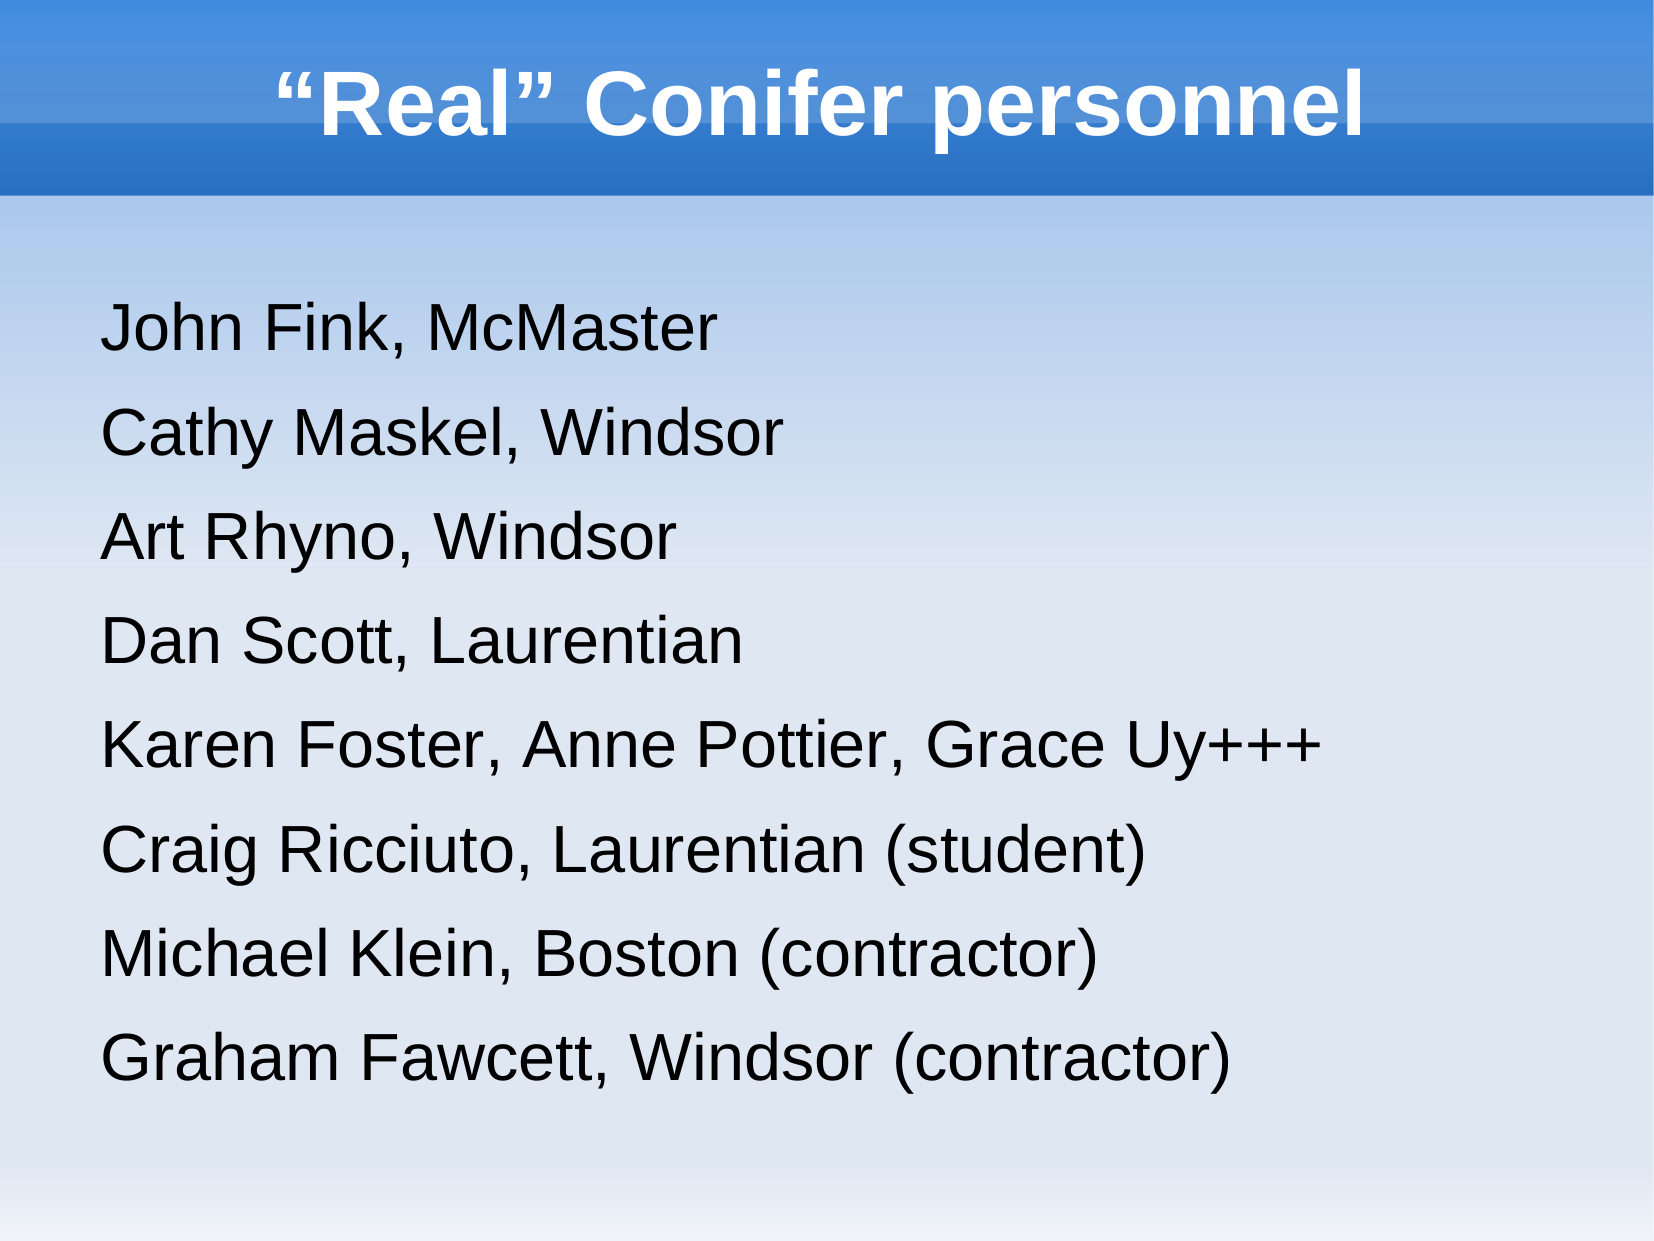

# “Real” Conifer personnel
John Fink, McMaster
Cathy Maskel, Windsor
Art Rhyno, Windsor
Dan Scott, Laurentian
Karen Foster, Anne Pottier, Grace Uy+++
Craig Ricciuto, Laurentian (student)
Michael Klein, Boston (contractor)
Graham Fawcett, Windsor (contractor)